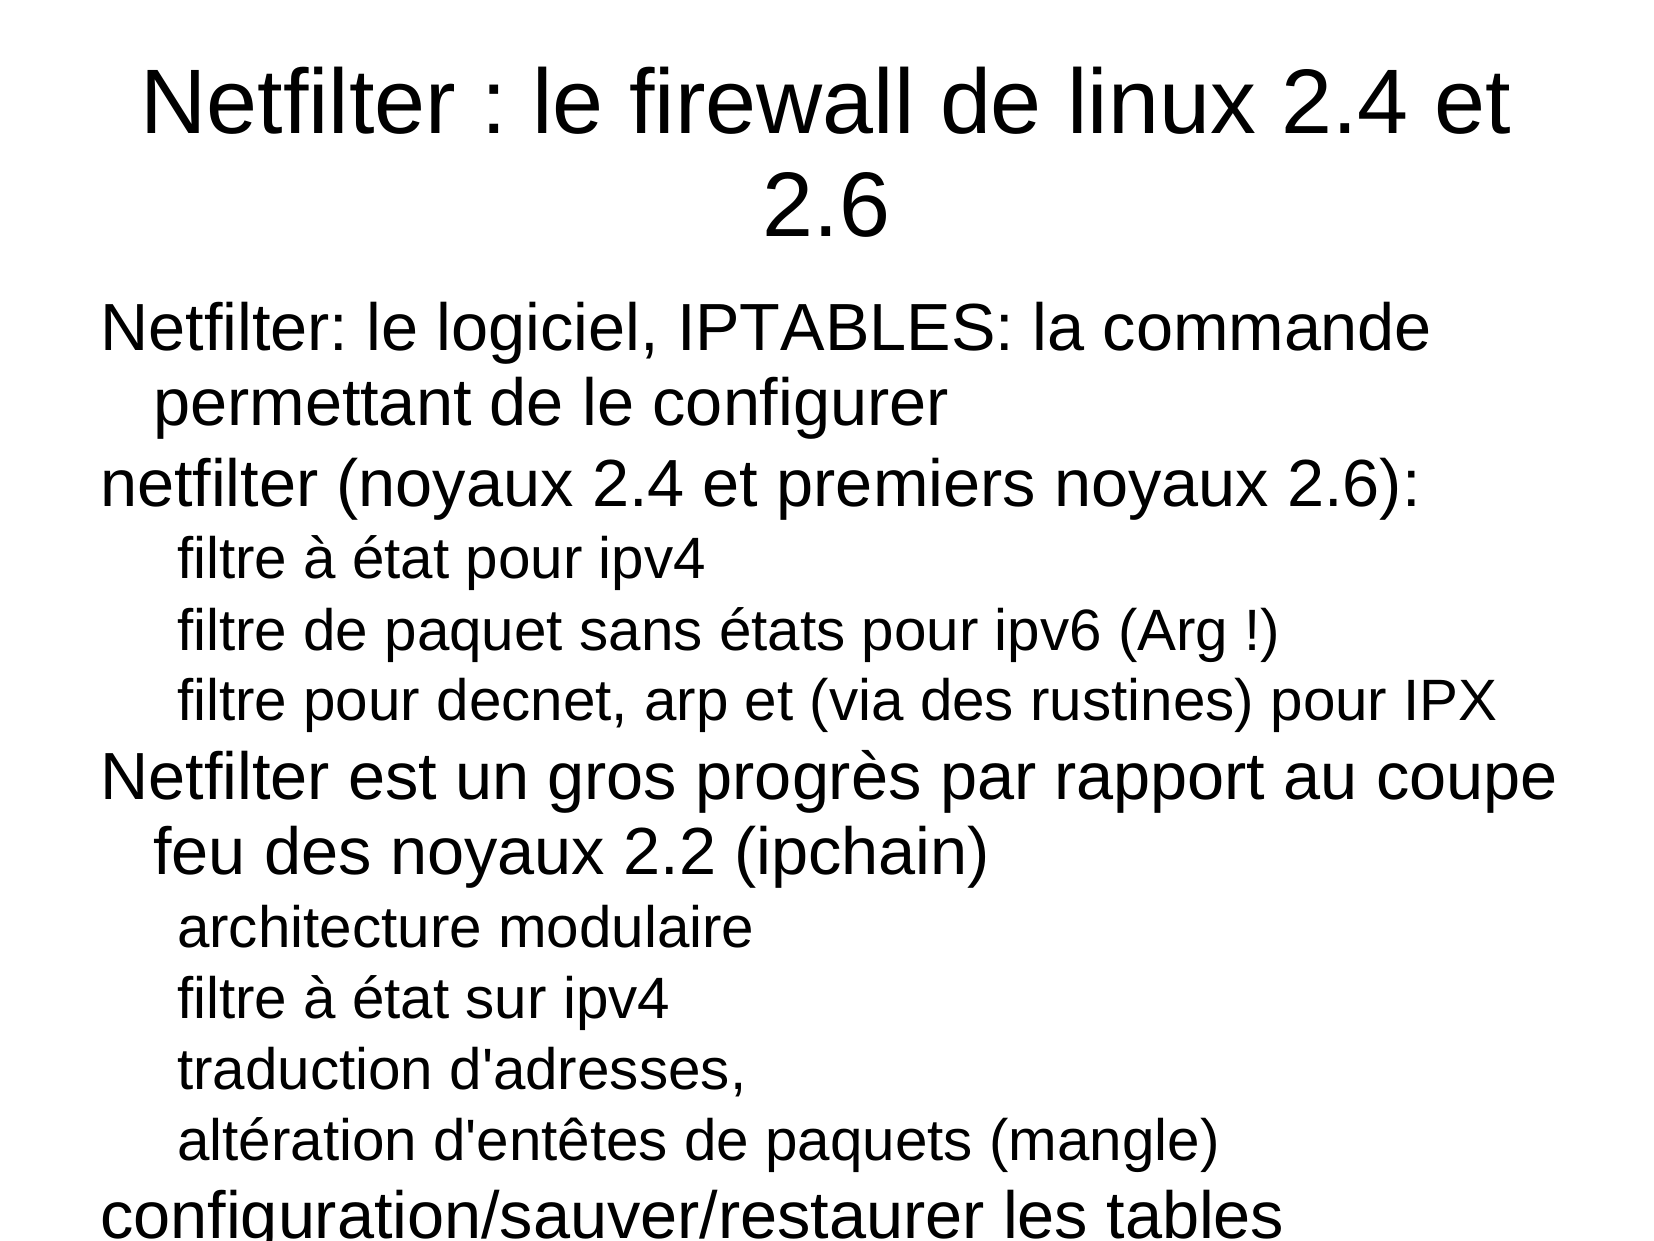

# Netfilter : le firewall de linux 2.4 et 2.6
Netfilter: le logiciel, IPTABLES: la commande permettant de le configurer
netfilter (noyaux 2.4 et premiers noyaux 2.6):
filtre à état pour ipv4
filtre de paquet sans états pour ipv6 (Arg !)
filtre pour decnet, arp et (via des rustines) pour IPX
Netfilter est un gros progrès par rapport au coupe feu des noyaux 2.2 (ipchain)
architecture modulaire
filtre à état sur ipv4
traduction d'adresses,
altération d'entêtes de paquets (mangle)
configuration/sauver/restaurer les tables